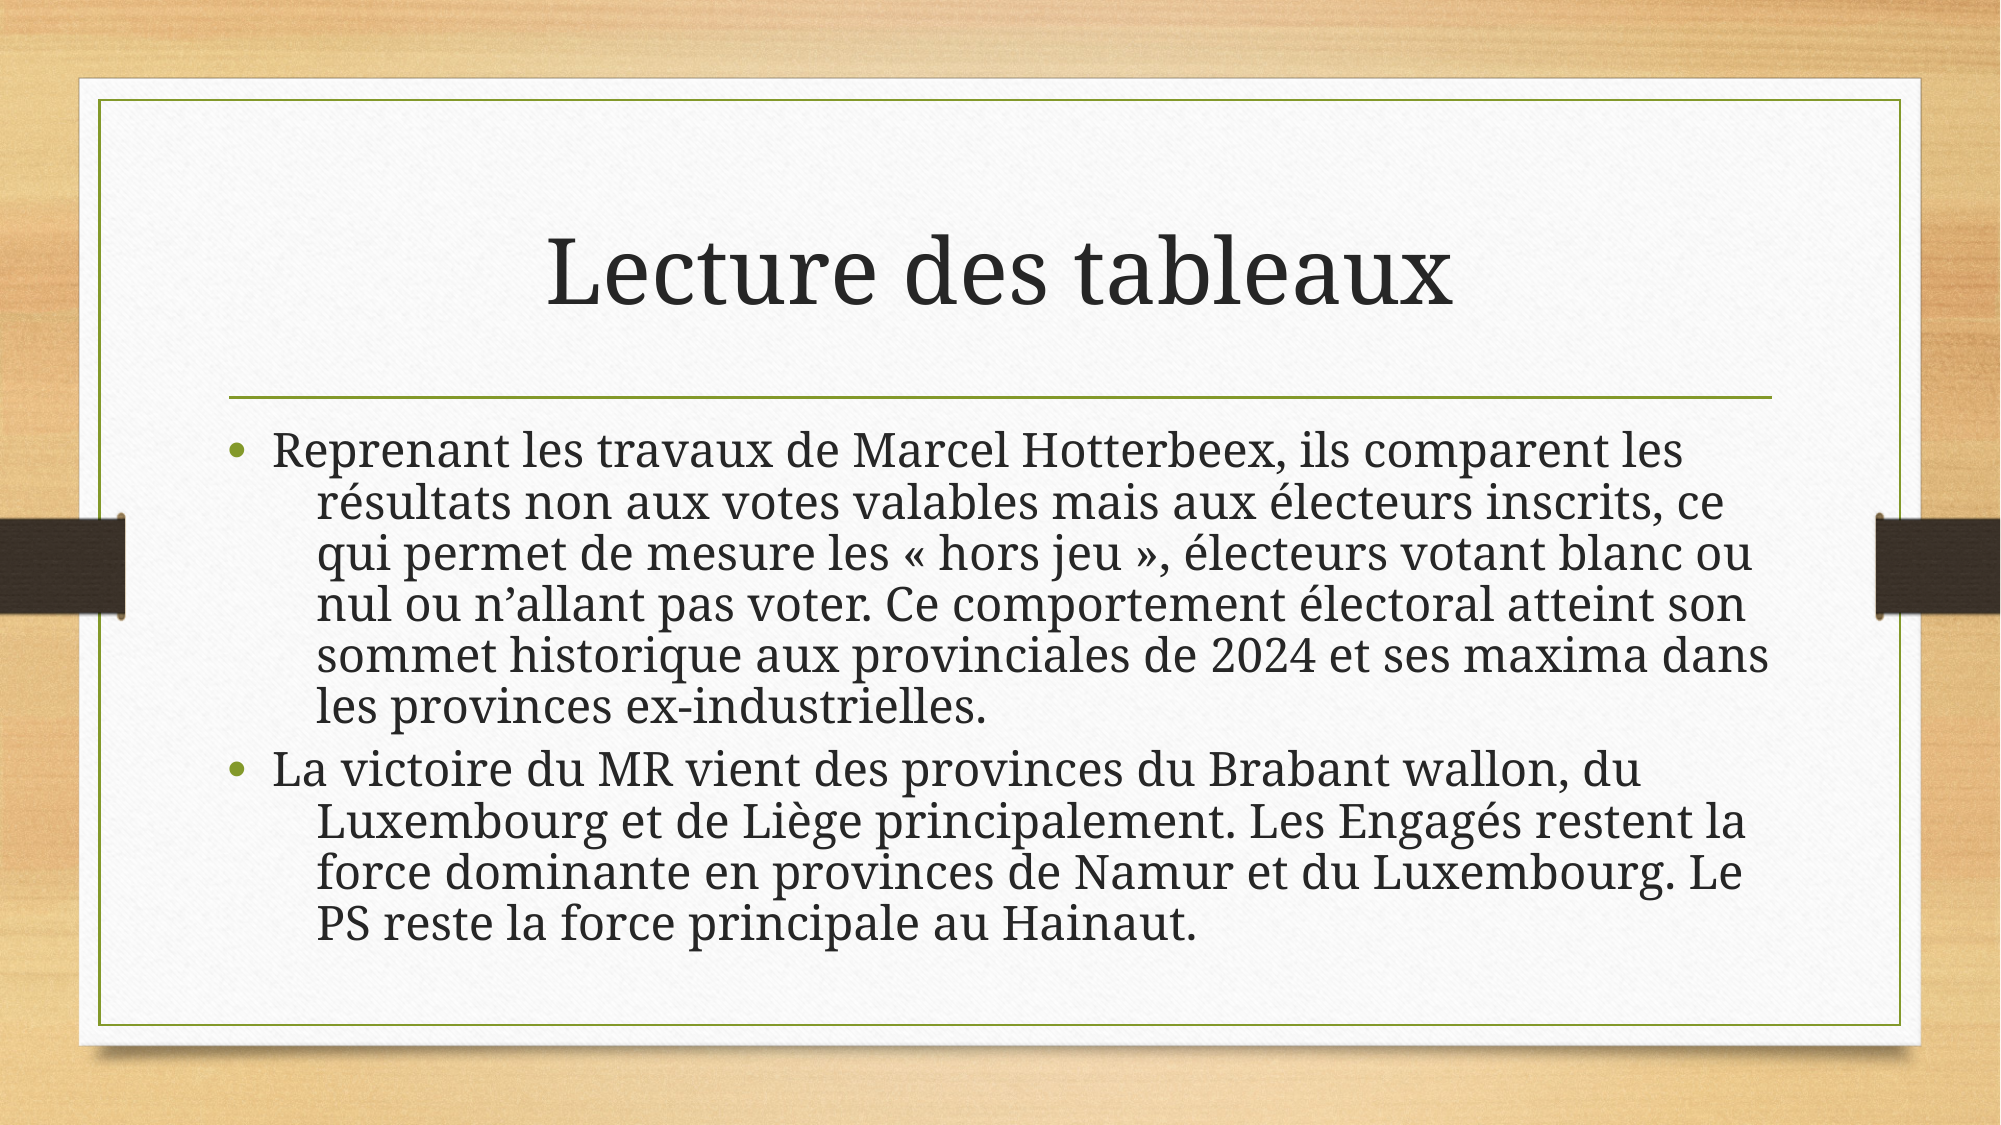

# Lecture des tableaux
Reprenant les travaux de Marcel Hotterbeex, ils comparent les résultats non aux votes valables mais aux électeurs inscrits, ce qui permet de mesure les « hors jeu », électeurs votant blanc ou nul ou n’allant pas voter. Ce comportement électoral atteint son sommet historique aux provinciales de 2024 et ses maxima dans les provinces ex-industrielles.
La victoire du MR vient des provinces du Brabant wallon, du Luxembourg et de Liège principalement. Les Engagés restent la force dominante en provinces de Namur et du Luxembourg. Le PS reste la force principale au Hainaut.